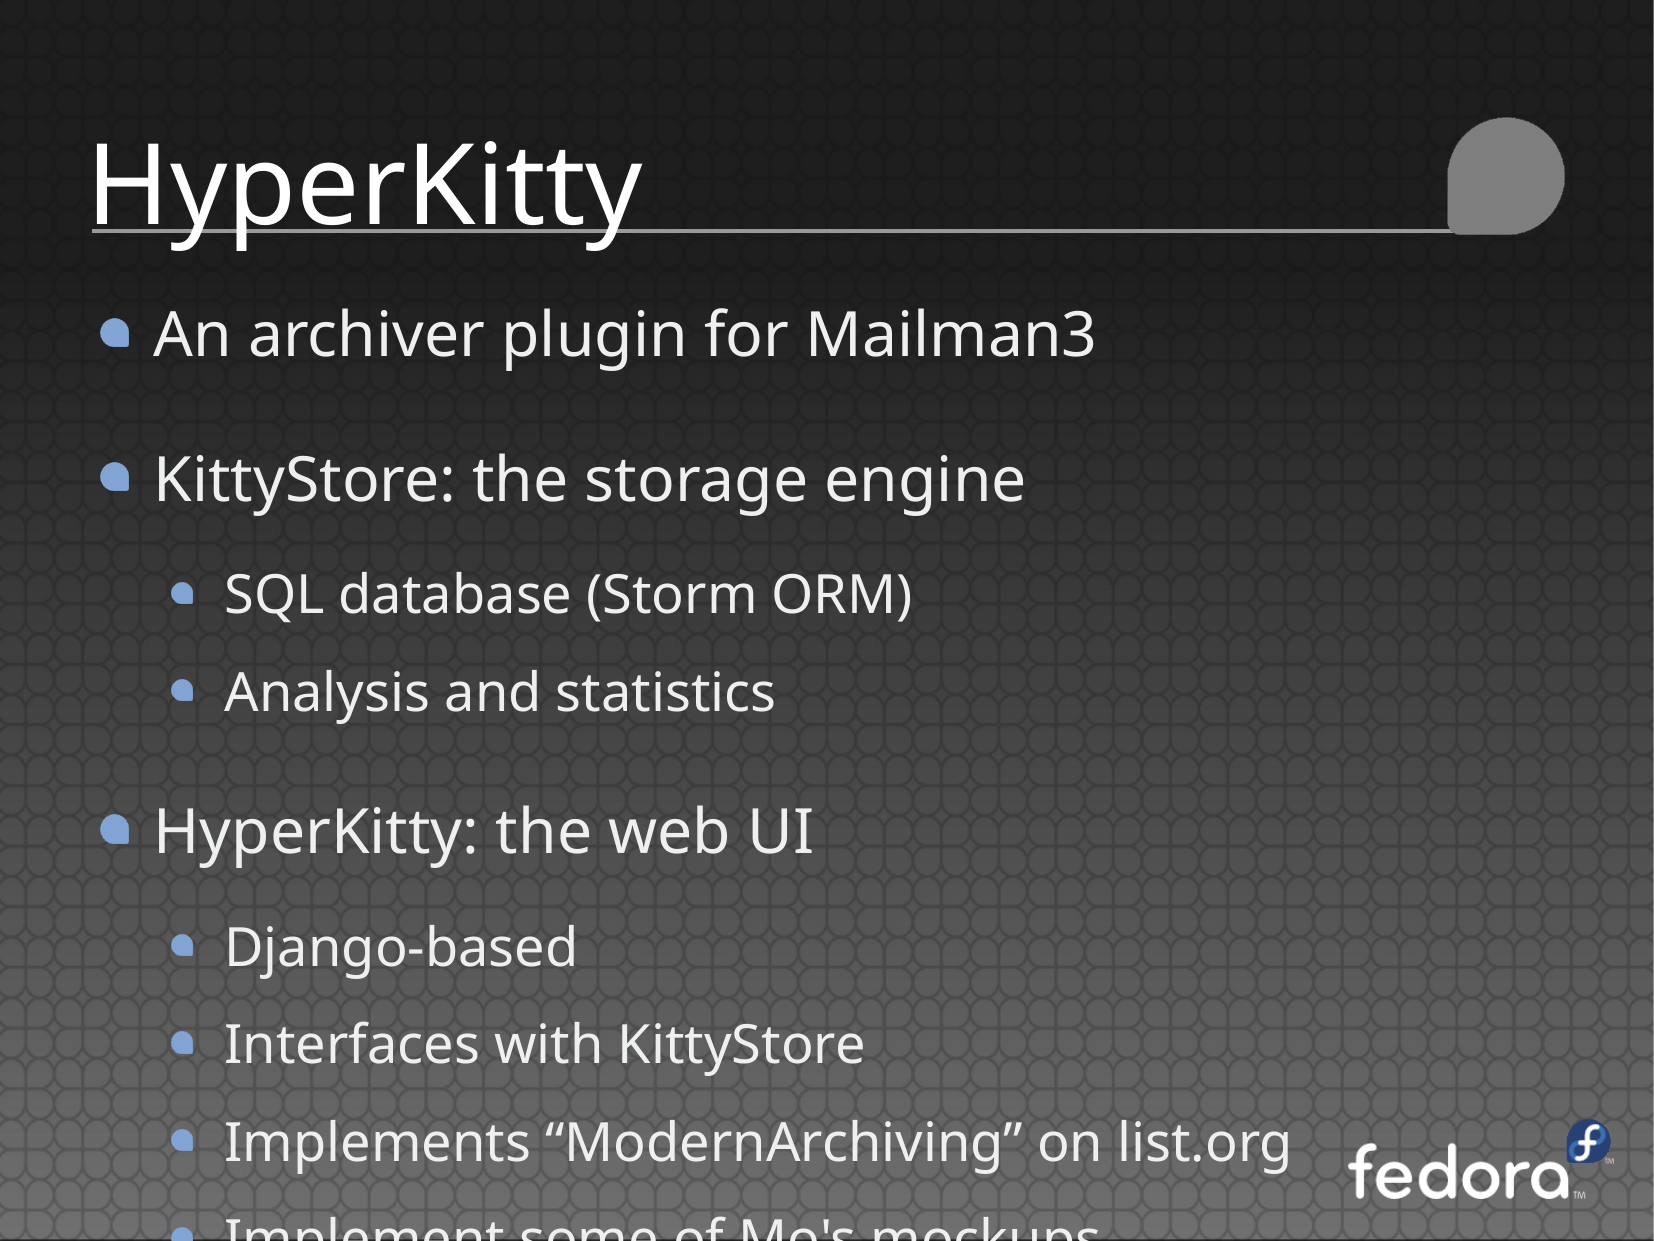

# HyperKitty
An archiver plugin for Mailman3
KittyStore: the storage engine
SQL database (Storm ORM)
Analysis and statistics
HyperKitty: the web UI
Django-based
Interfaces with KittyStore
Implements “ModernArchiving” on list.org
Implement some of Mo's mockups